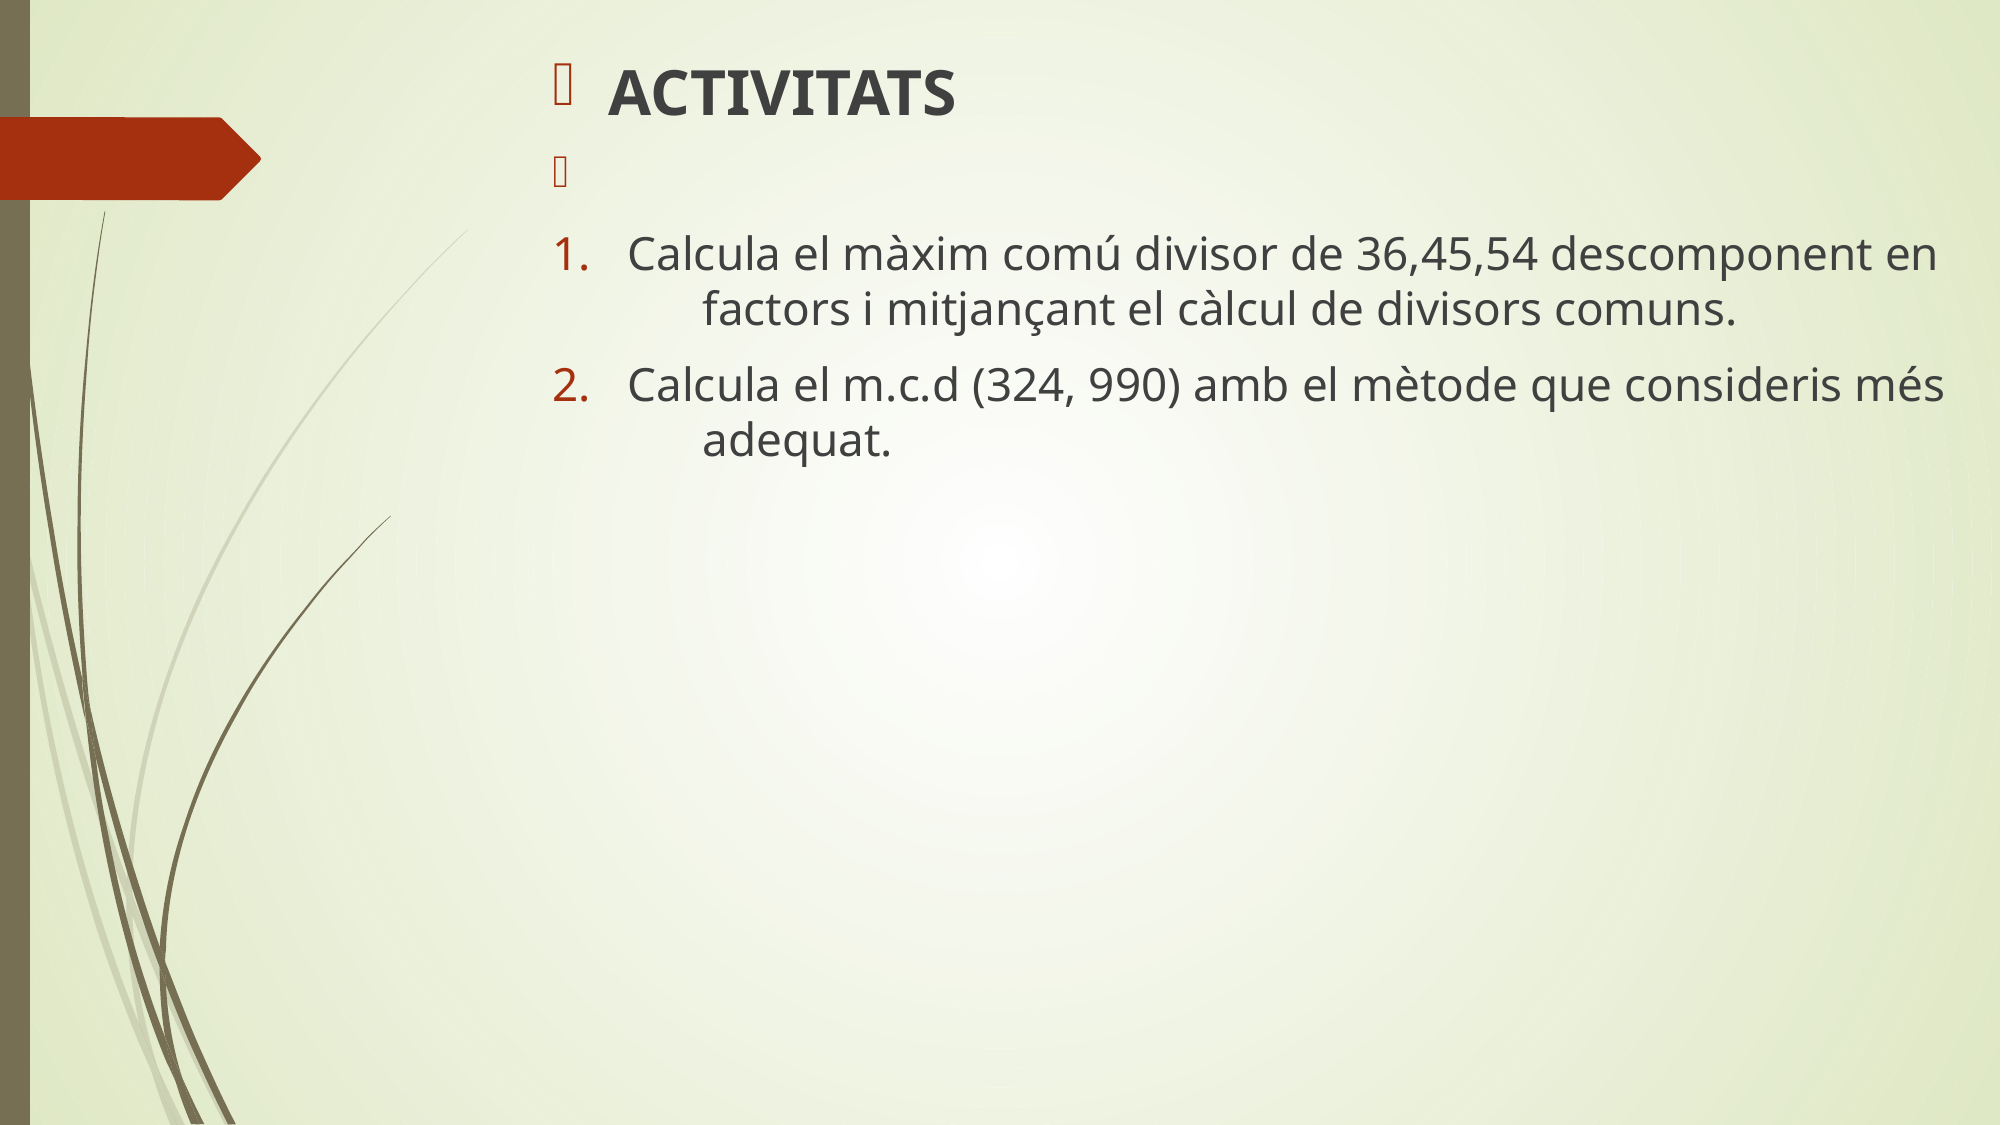

# ACTIVITATS
Calcula el màxim comú divisor de 36,45,54 descomponent en factors i mitjançant el càlcul de divisors comuns.
Calcula el m.c.d (324, 990) amb el mètode que consideris més adequat.